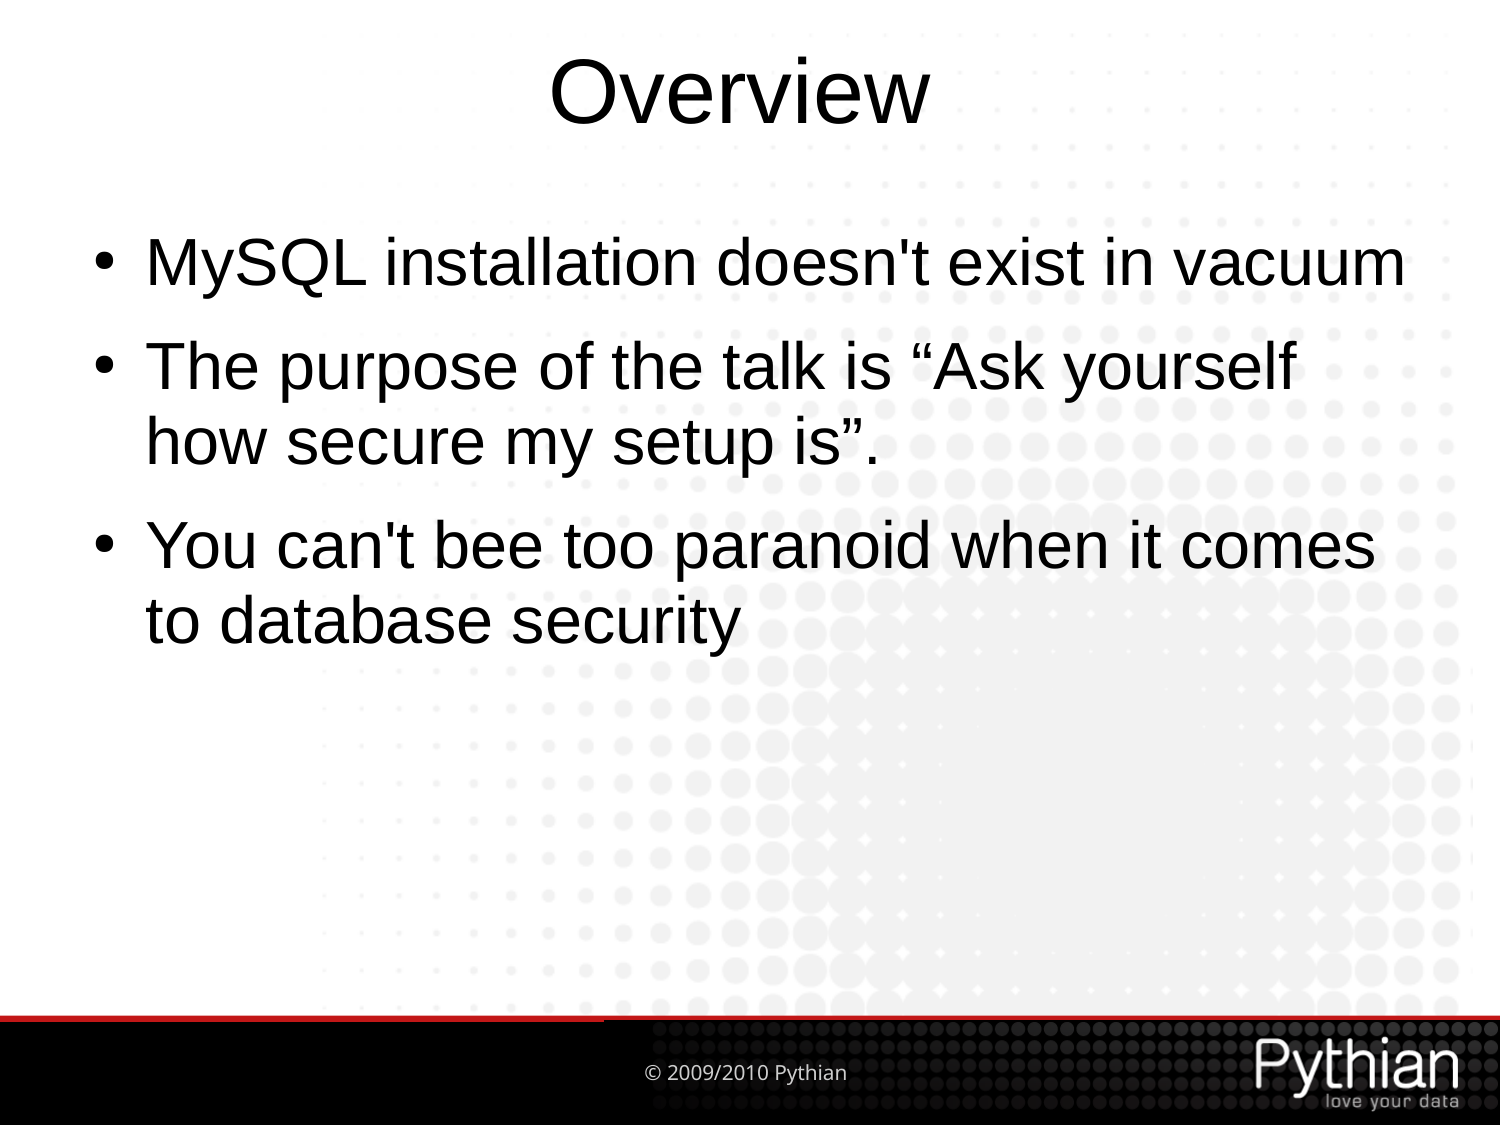

# Overview
MySQL installation doesn't exist in vacuum
The purpose of the talk is “Ask yourself how secure my setup is”.
You can't bee too paranoid when it comes to database security